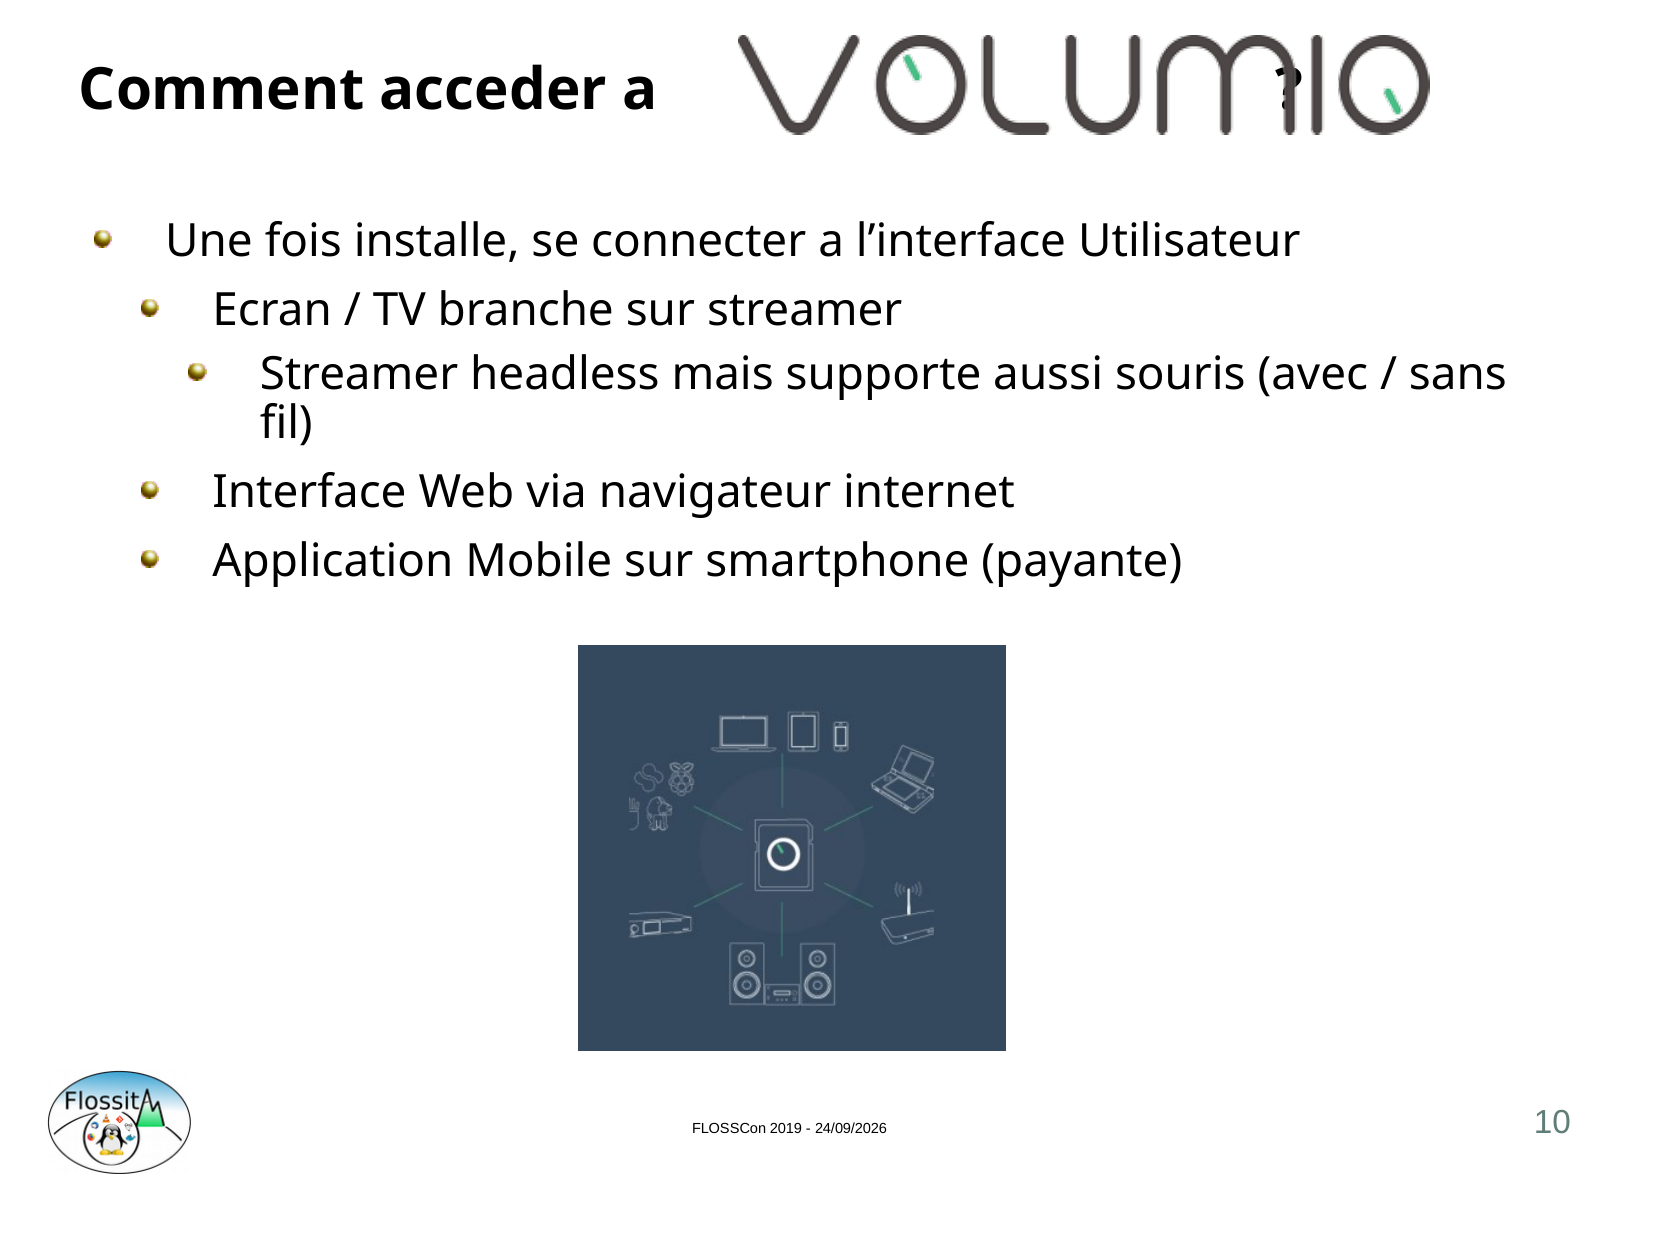

Comment acceder a									 ?
# Une fois installe, se connecter a l’interface Utilisateur
Ecran / TV branche sur streamer
Streamer headless mais supporte aussi souris (avec / sans fil)
Interface Web via navigateur internet
Application Mobile sur smartphone (payante)
10